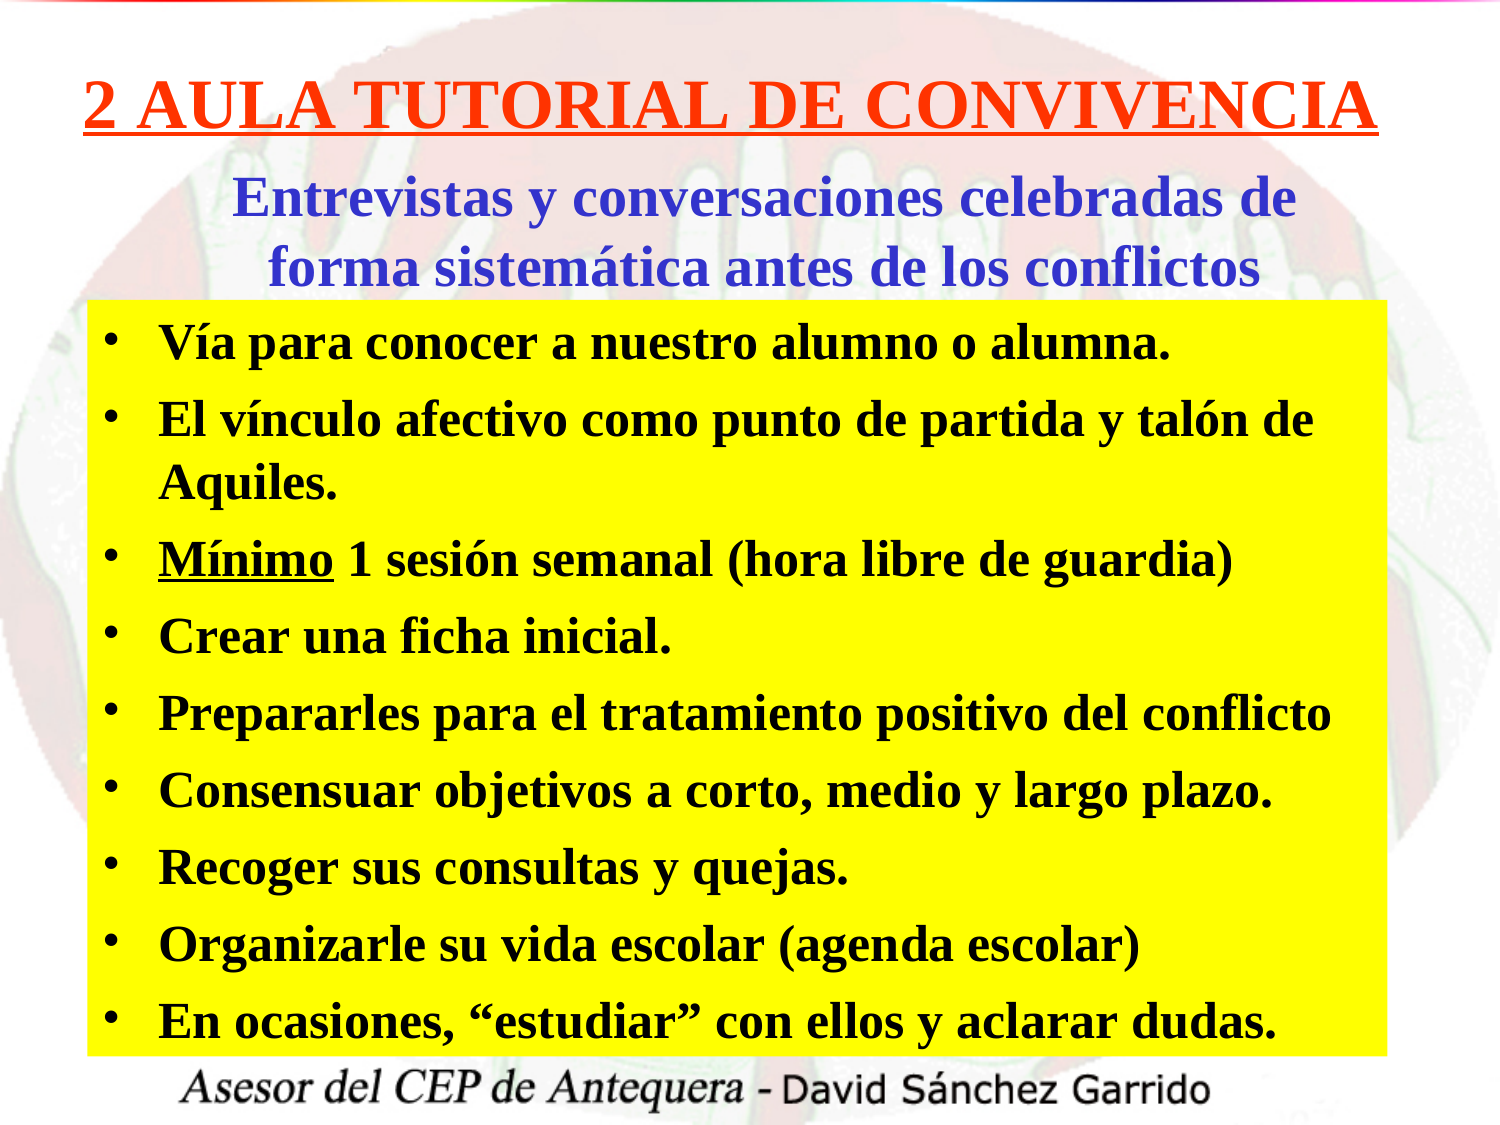

2 AULA TUTORIAL DE CONVIVENCIA
Entrevistas y conversaciones celebradas de forma sistemática antes de los conflictos
Vía para conocer a nuestro alumno o alumna.
El vínculo afectivo como punto de partida y talón de Aquiles.
Mínimo 1 sesión semanal (hora libre de guardia)
Crear una ficha inicial.
Prepararles para el tratamiento positivo del conflicto
Consensuar objetivos a corto, medio y largo plazo.
Recoger sus consultas y quejas.
Organizarle su vida escolar (agenda escolar)
En ocasiones, “estudiar” con ellos y aclarar dudas.